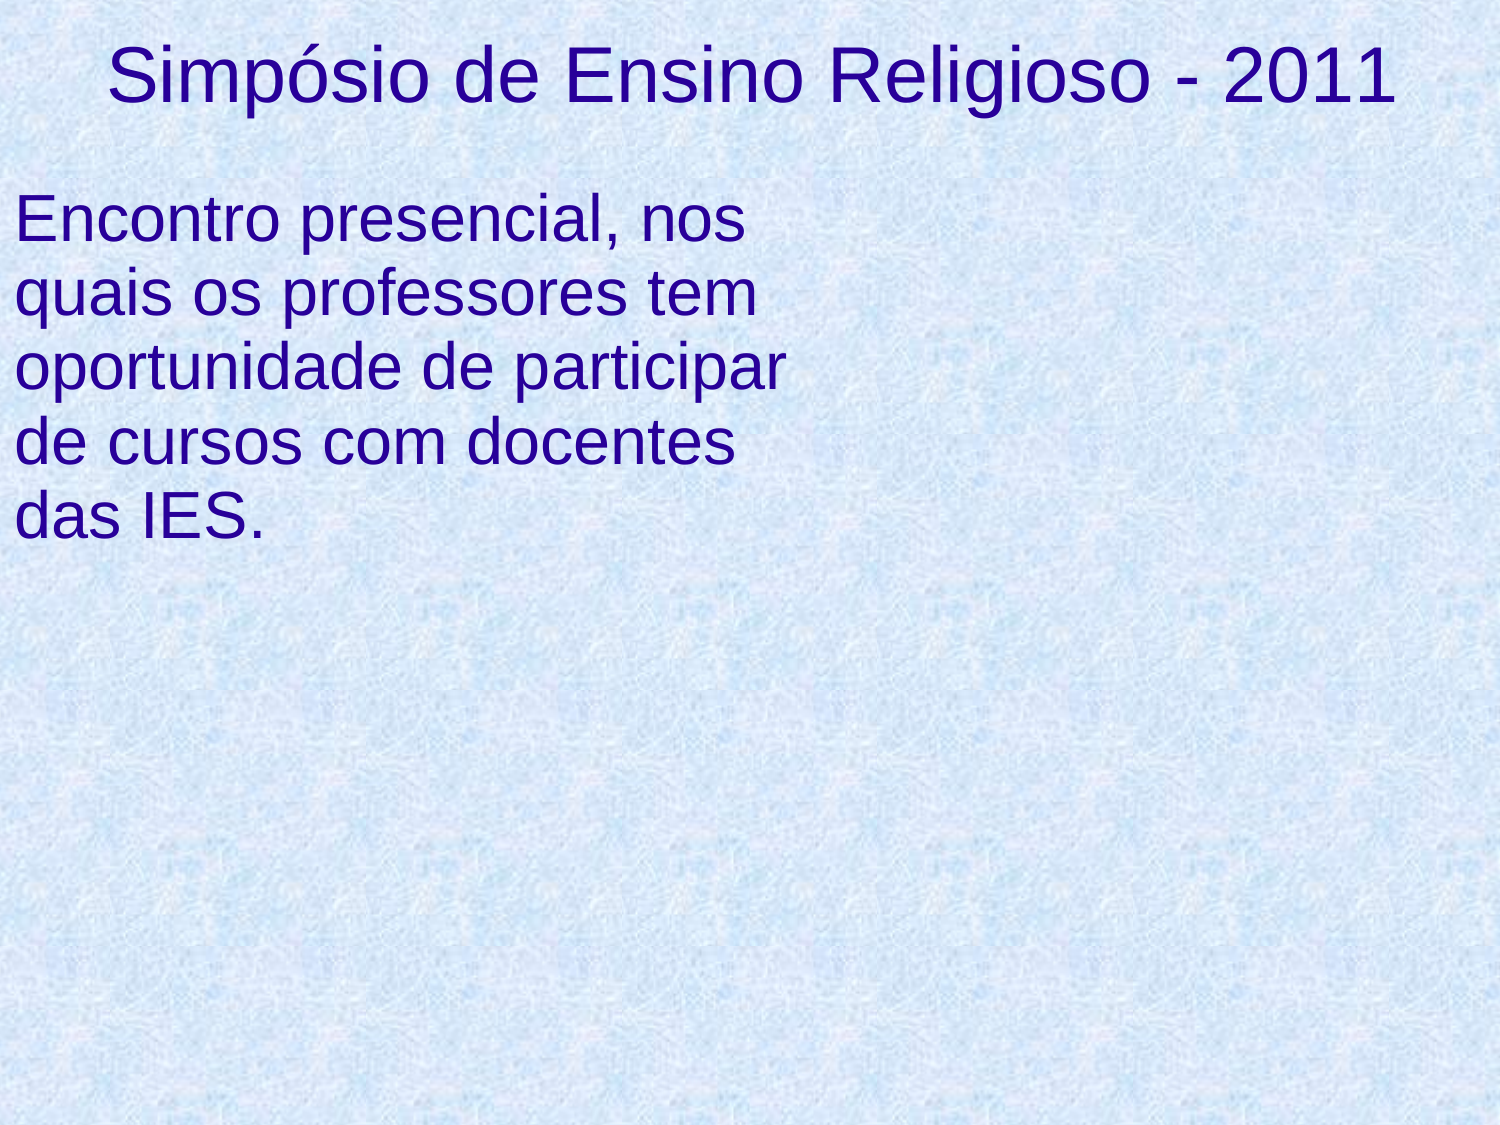

Simpósio de Ensino Religioso - 2011
Encontro presencial, nos quais os professores tem oportunidade de participar de cursos com docentes das IES.